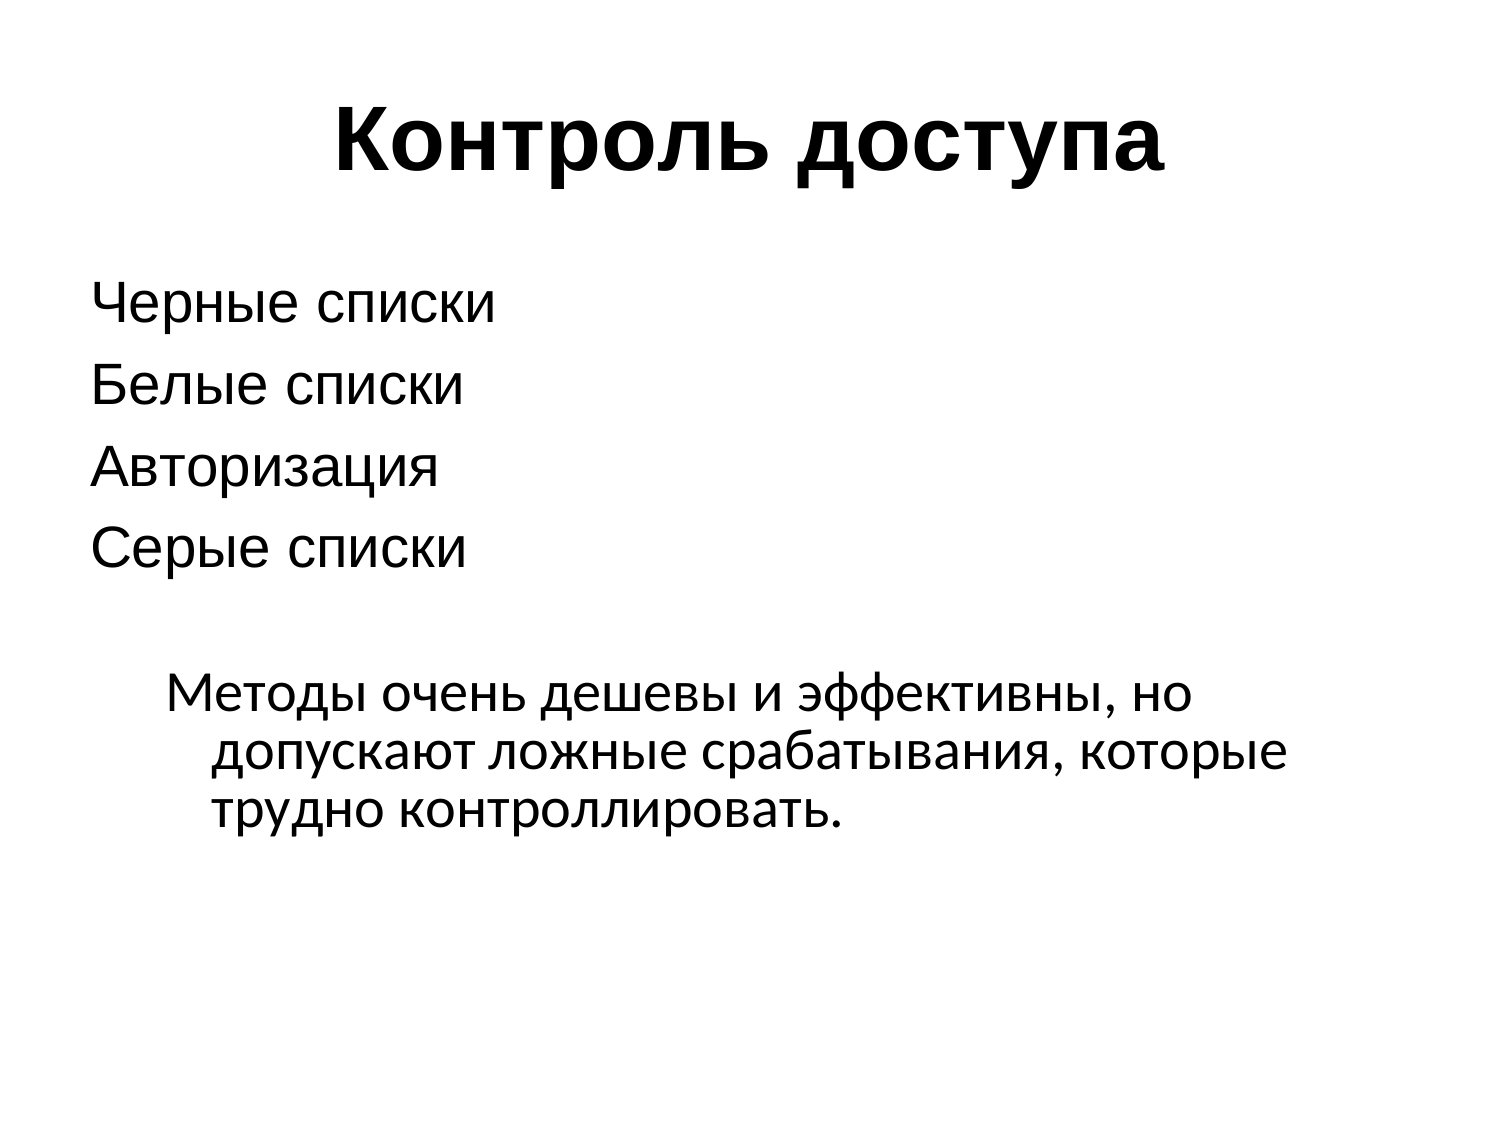

# Контроль доступа
Черные списки
Белые списки
Авторизация
Серые списки
Методы очень дешевы и эффективны, но допускают ложные срабатывания, которые трудно контроллировать.